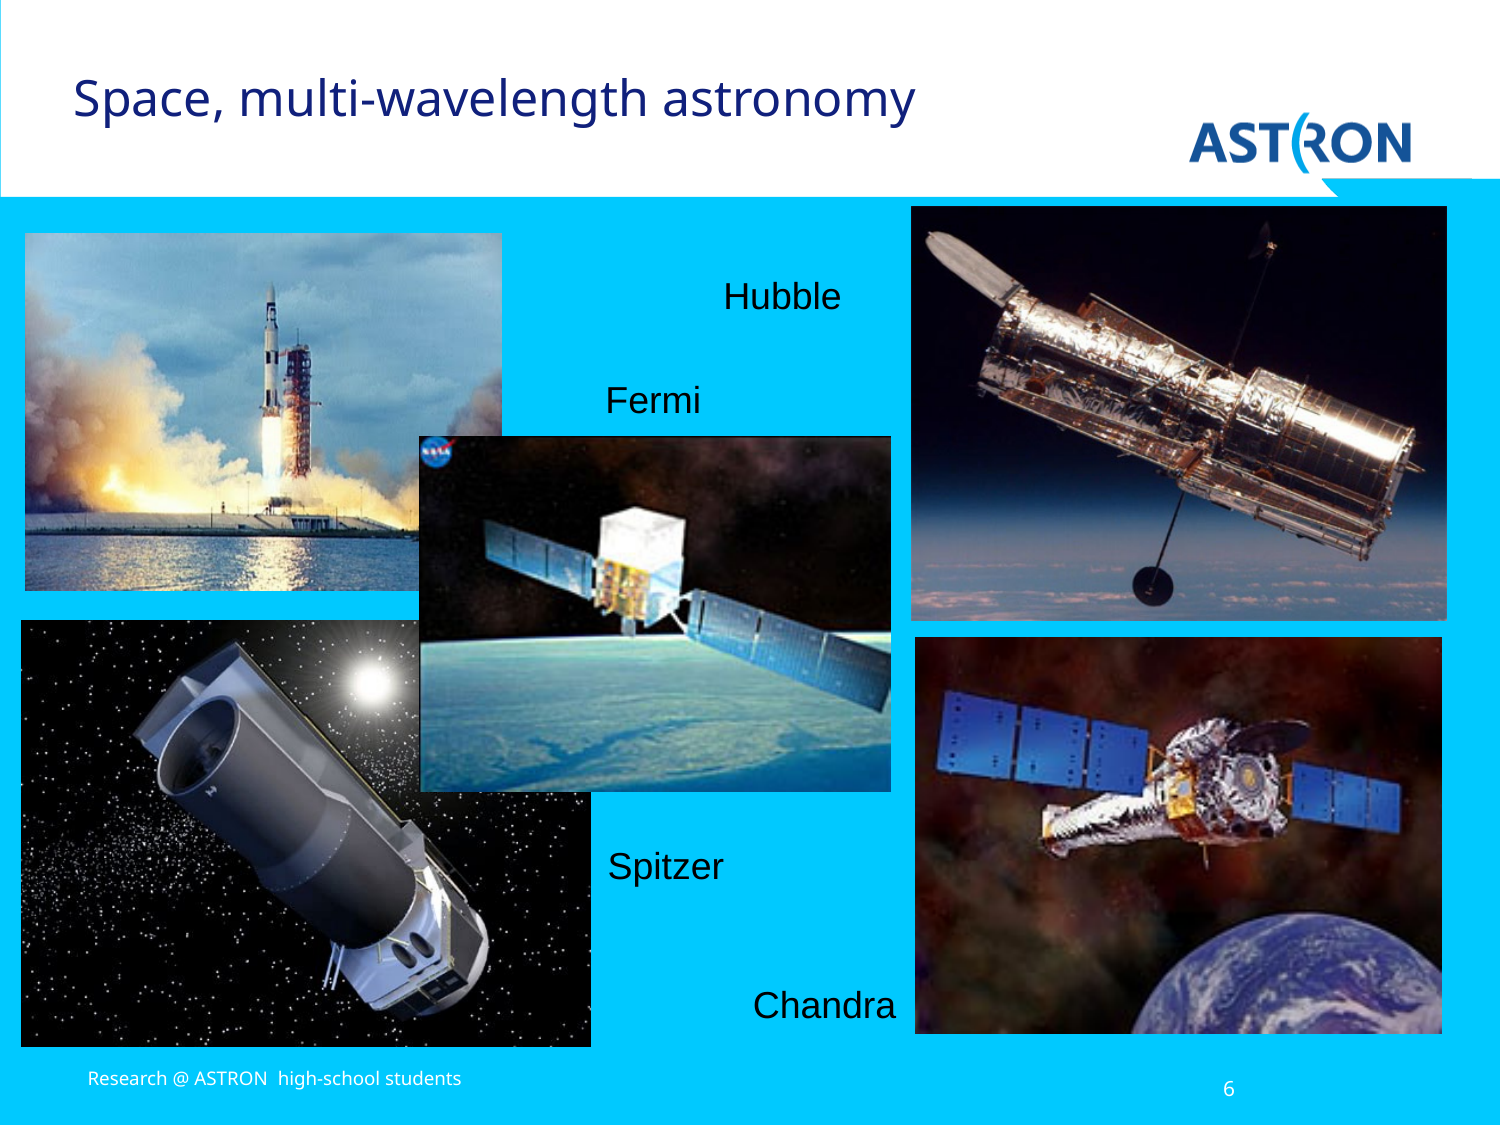

Space, multi-wavelength astronomy
Hubble
Fermi
Spitzer
Chandra
Research @ ASTRON high-school students